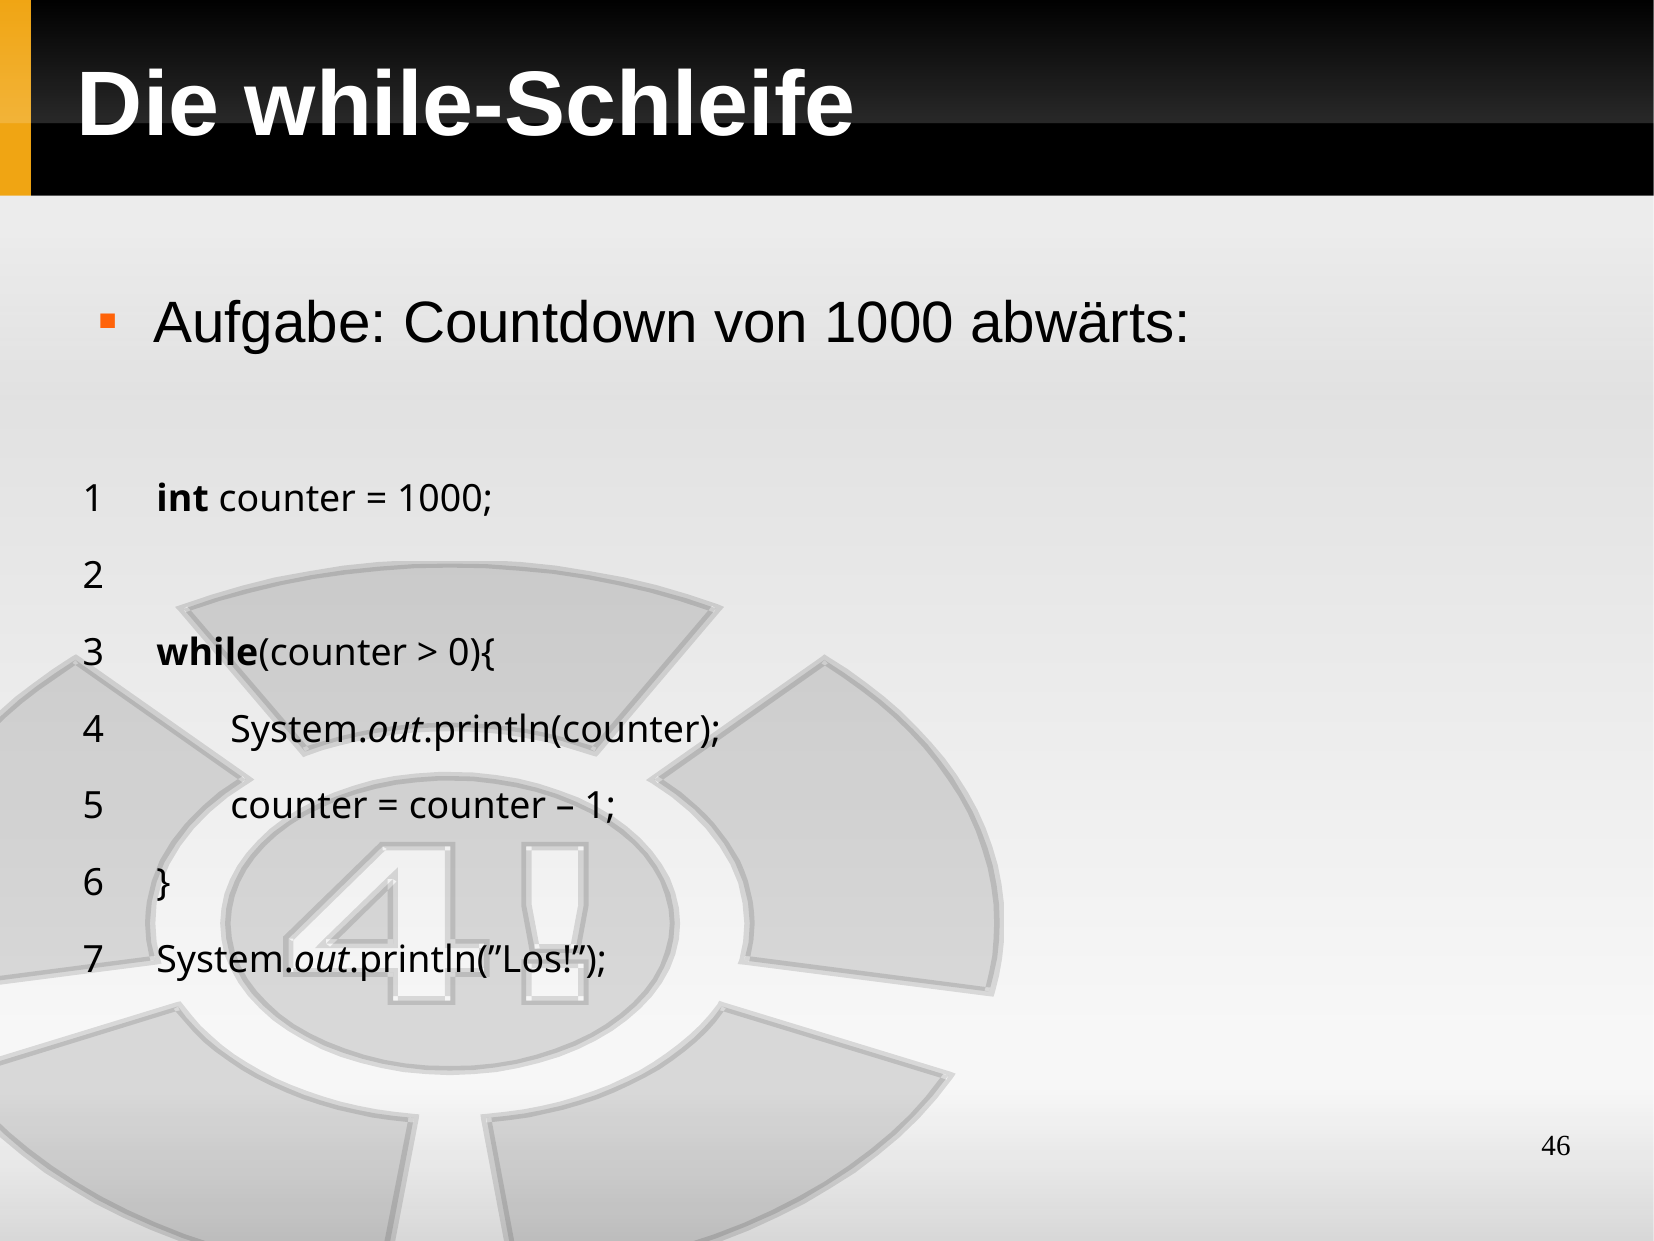

# Die while-Schleife
Aufgabe: Countdown von 1000 abwärts:
1	int counter = 1000;
2
3	while(counter > 0){
4		System.out.println(counter);
5		counter = counter – 1;
6	}
7	System.out.println(”Los!”);
46